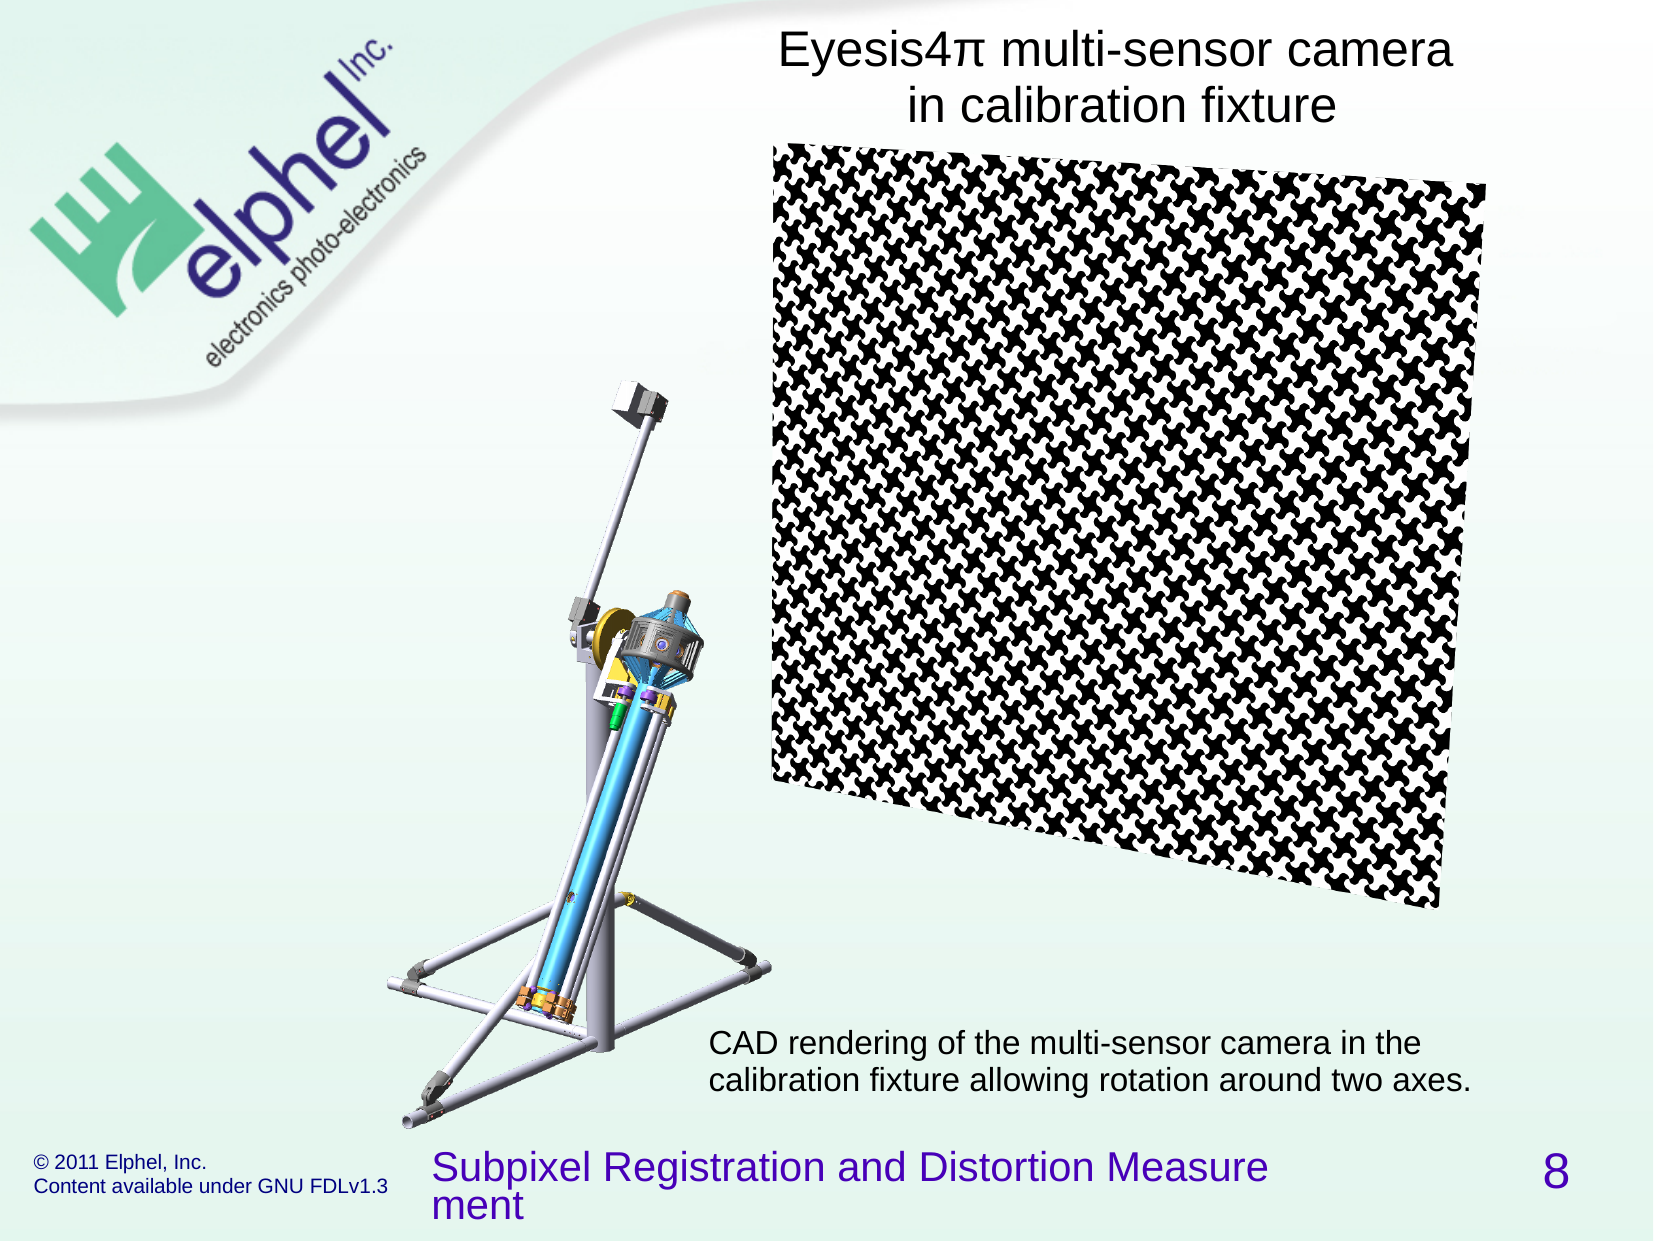

# Eyesis4π multi-sensor camera in calibration fixture
CAD rendering of the multi-sensor camera in the calibration fixture allowing rotation around two axes.
Subpixel Registration and Distortion Measurement
8